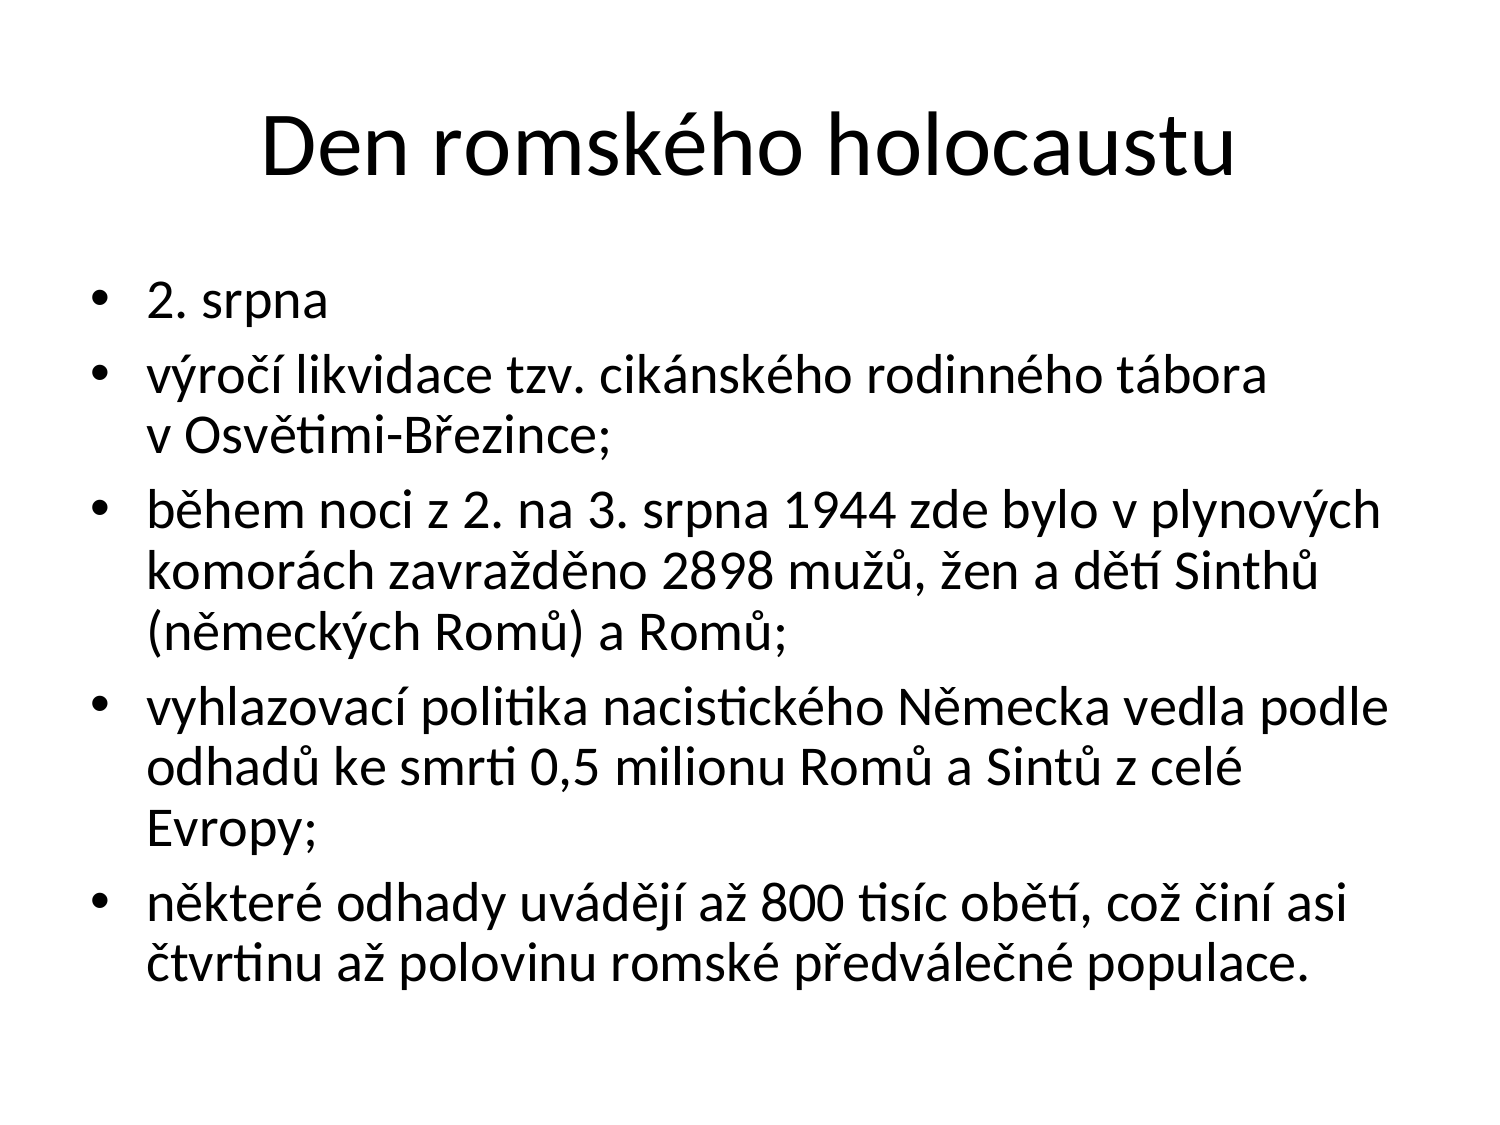

# Den romského holocaustu
2. srpna
výročí likvidace tzv. cikánského rodinného tábora
v Osvětimi-Březince;
během noci z 2. na 3. srpna 1944 zde bylo v plynových komorách zavražděno 2898 mužů, žen a dětí Sinthů (německých Romů) a Romů;
vyhlazovací politika nacistického Německa vedla podle odhadů ke smrti 0,5 milionu Romů a Sintů z celé Evropy;
některé odhady uvádějí až 800 tisíc obětí, což činí asi čtvrtinu až polovinu romské předválečné populace.